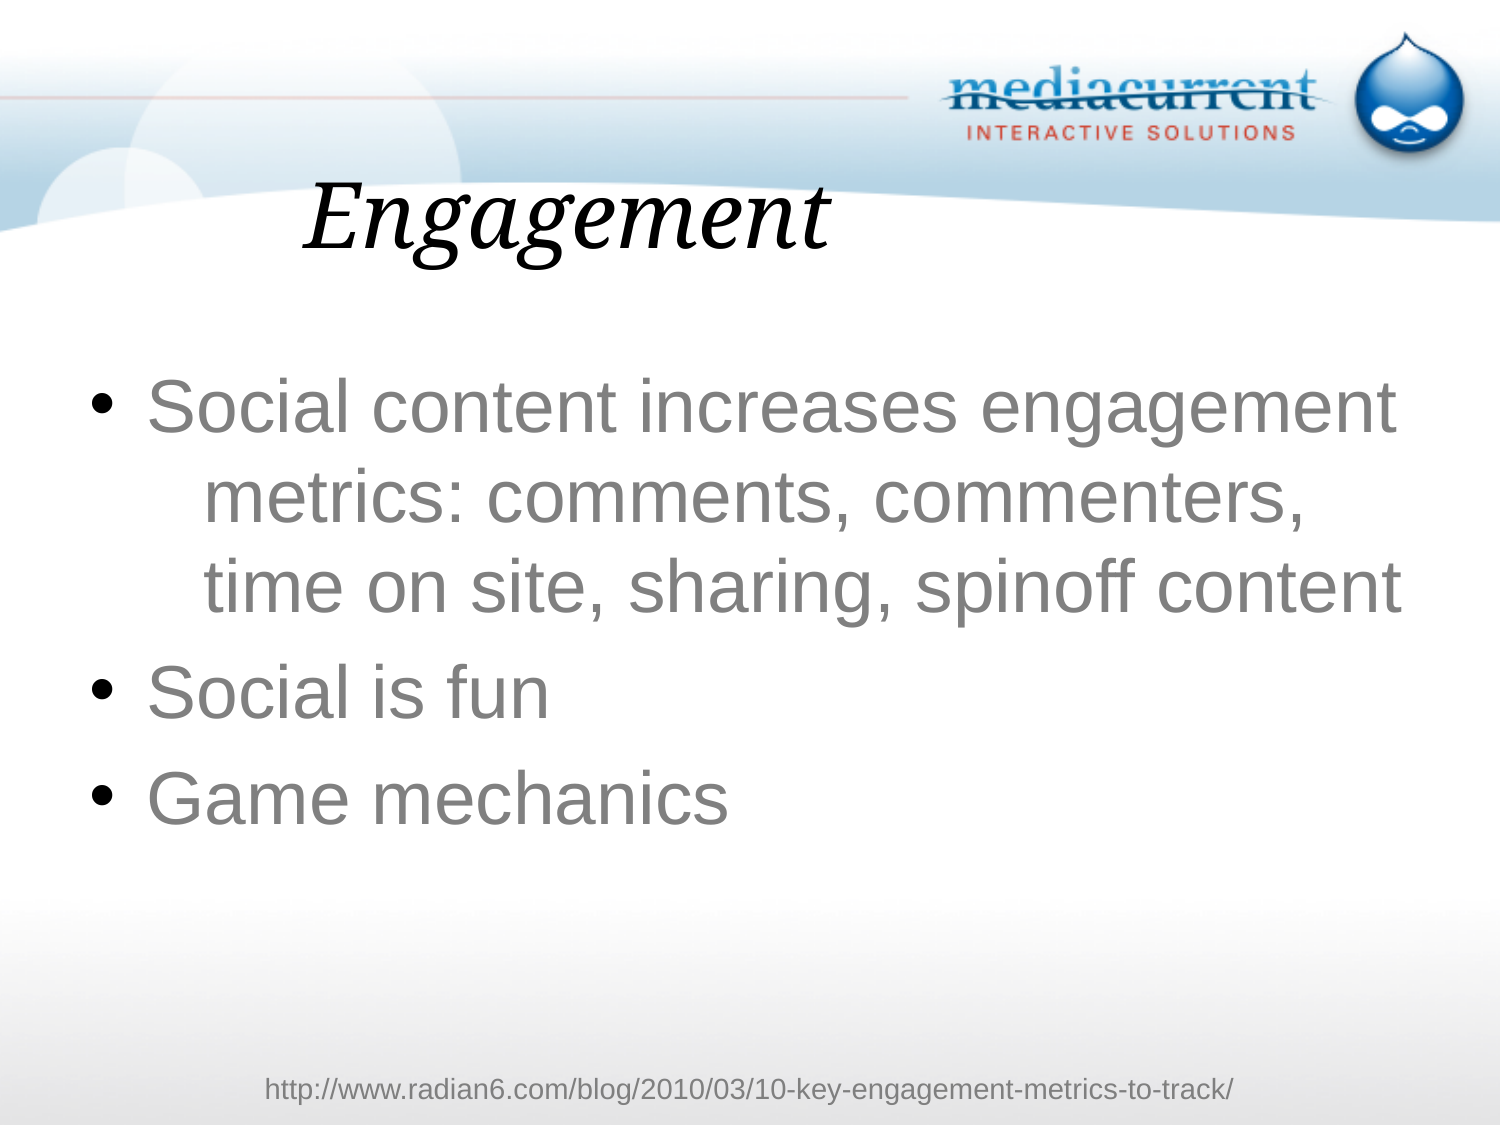

Engagement
Social content increases engagement metrics: comments, commenters, time on site, sharing, spinoff content
Social is fun
Game mechanics
http://www.radian6.com/blog/2010/03/10-key-engagement-metrics-to-track/